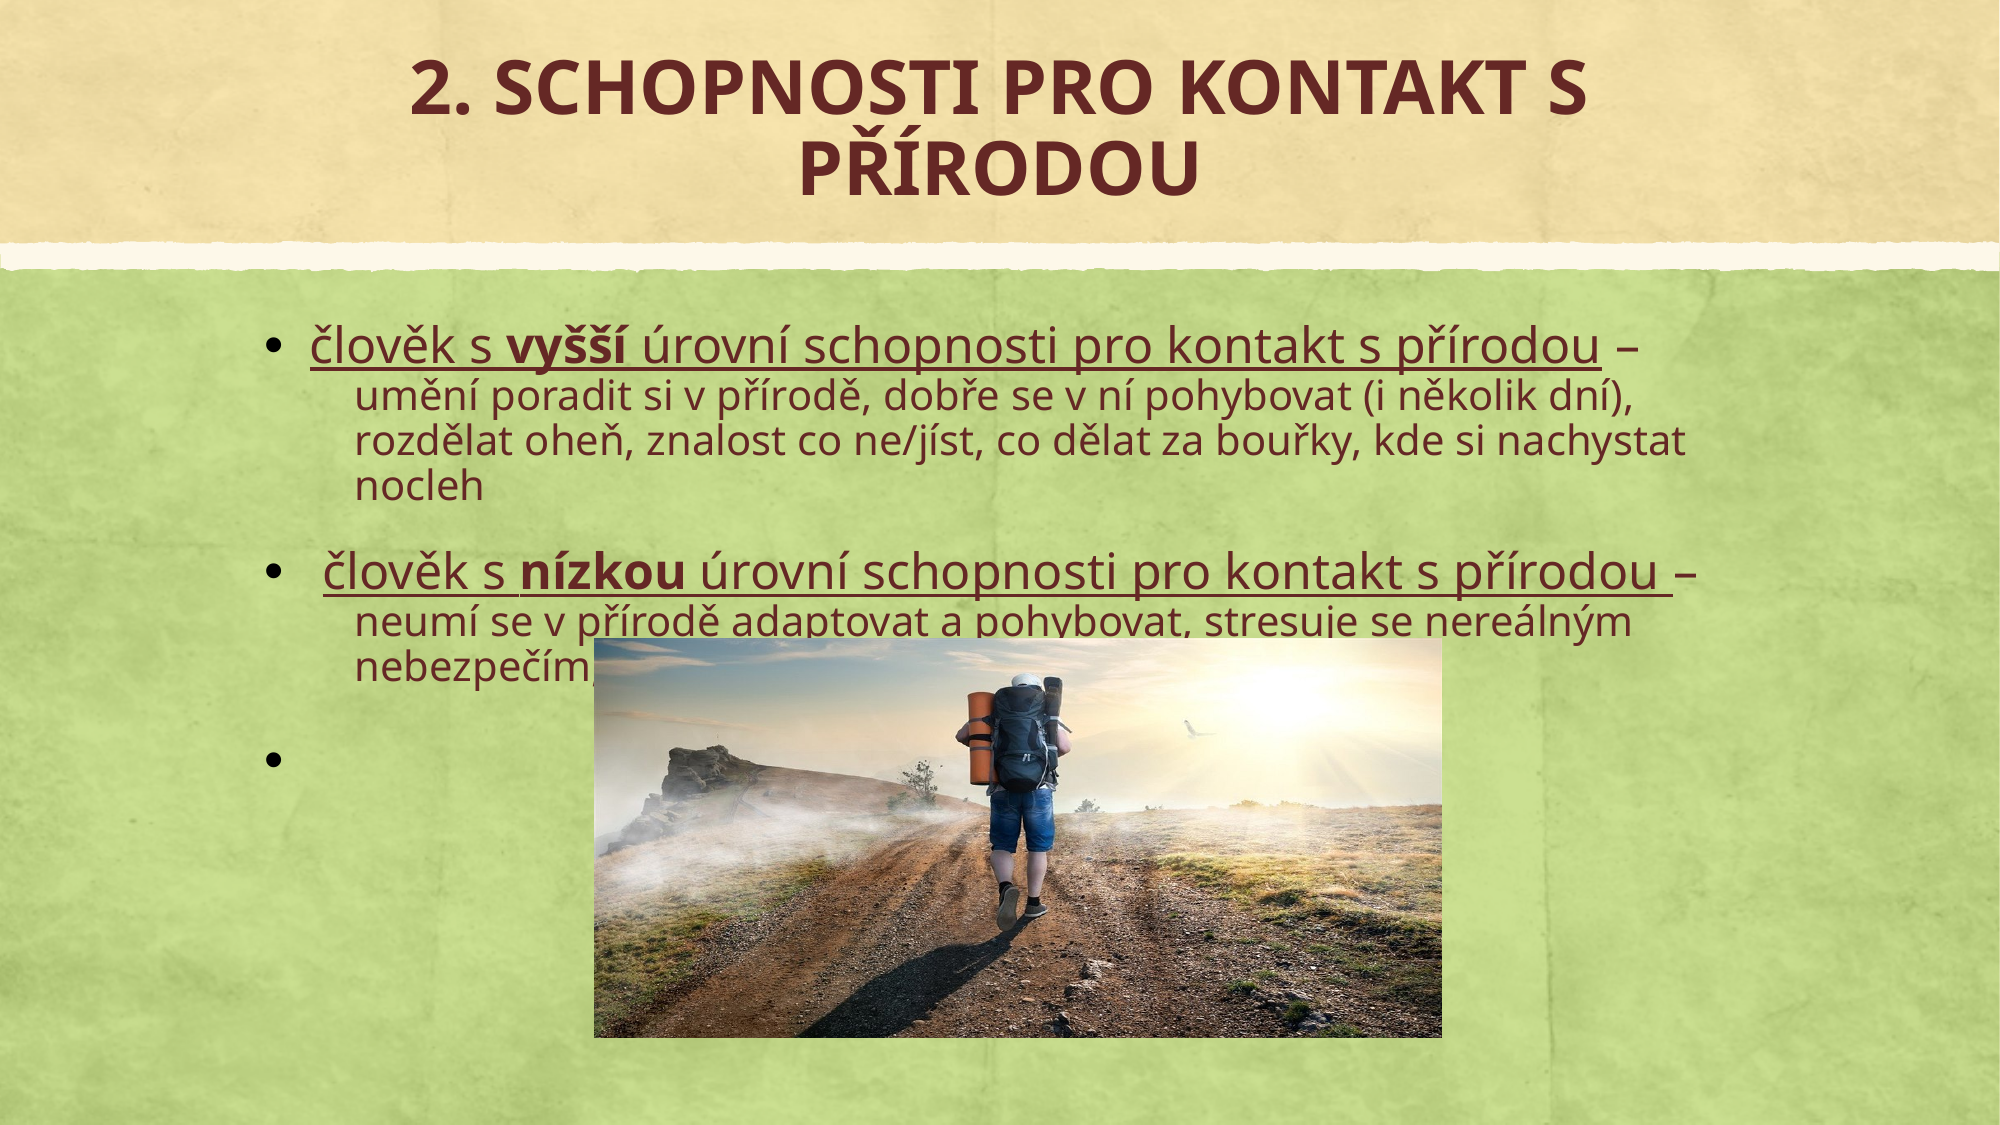

# 2. SCHOPNOSTI PRO KONTAKT S PŘÍRODOU
člověk s vyšší úrovní schopnosti pro kontakt s přírodou – umění poradit si v přírodě, dobře se v ní pohybovat (i několik dní), rozdělat oheň, znalost co ne/jíst, co dělat za bouřky, kde si nachystat nocleh
 člověk s nízkou úrovní schopnosti pro kontakt s přírodou – neumí se v přírodě adaptovat a pohybovat, stresuje se nereálným nebezpečím, štítí se, prožívá nepohodlí